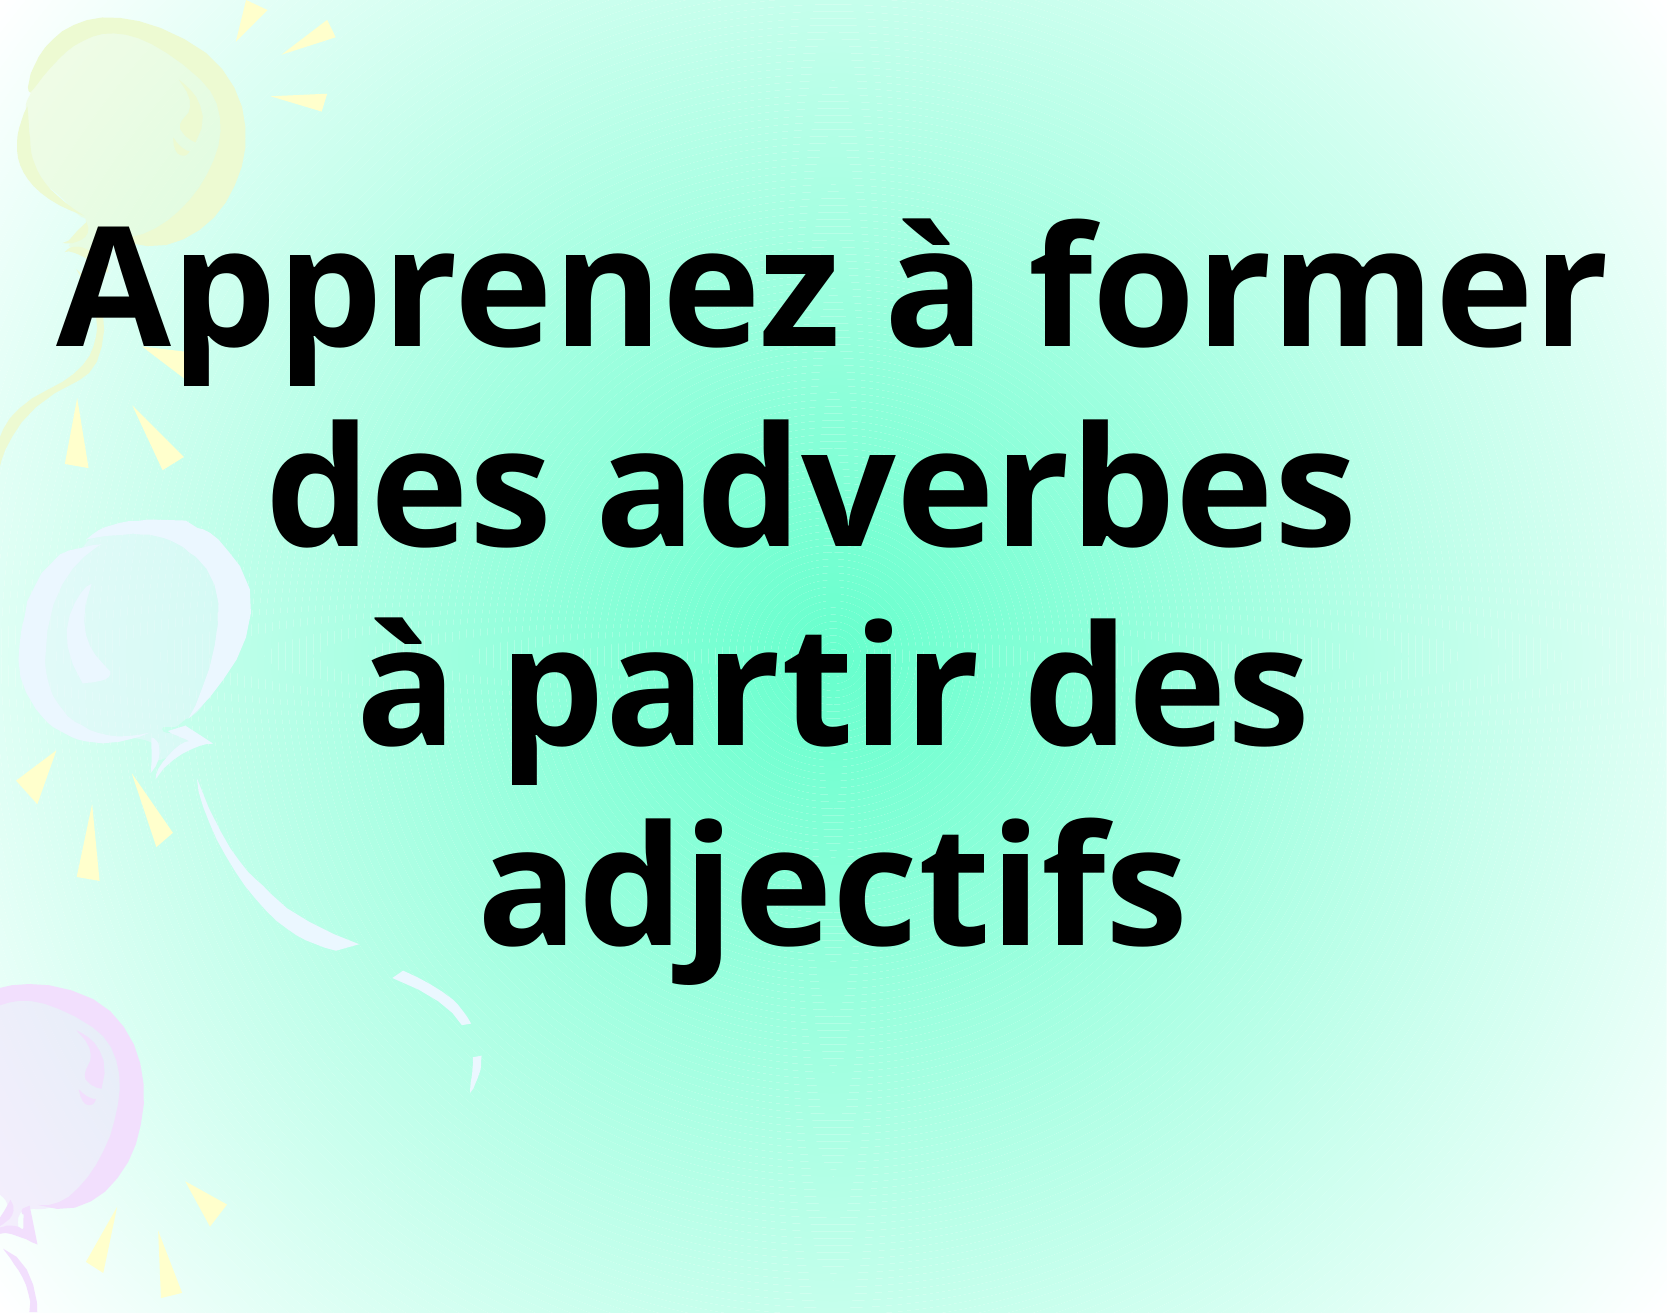

Apprenez à former des adverbes
à partir des adjectifs